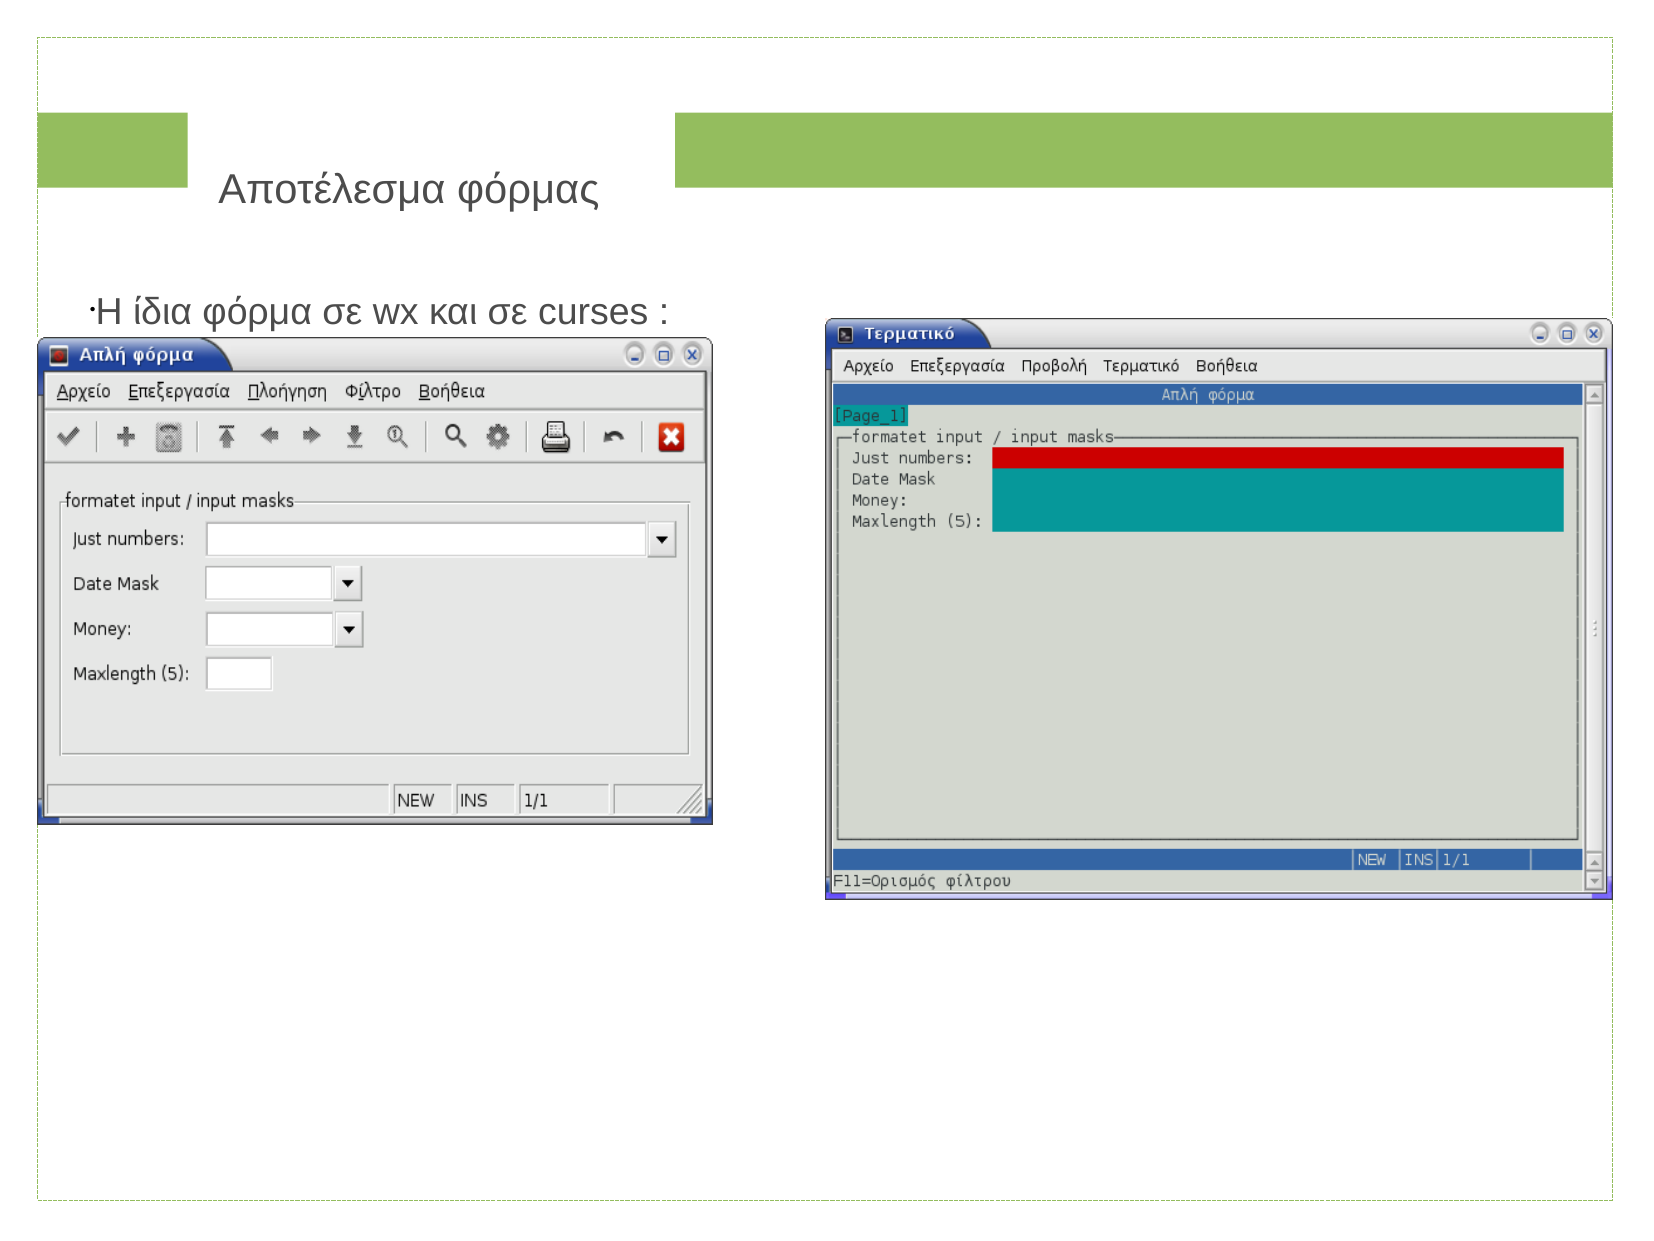

Αποτέλεσμα φόρμας
Η ίδια φόρμα σε wx και σε curses :